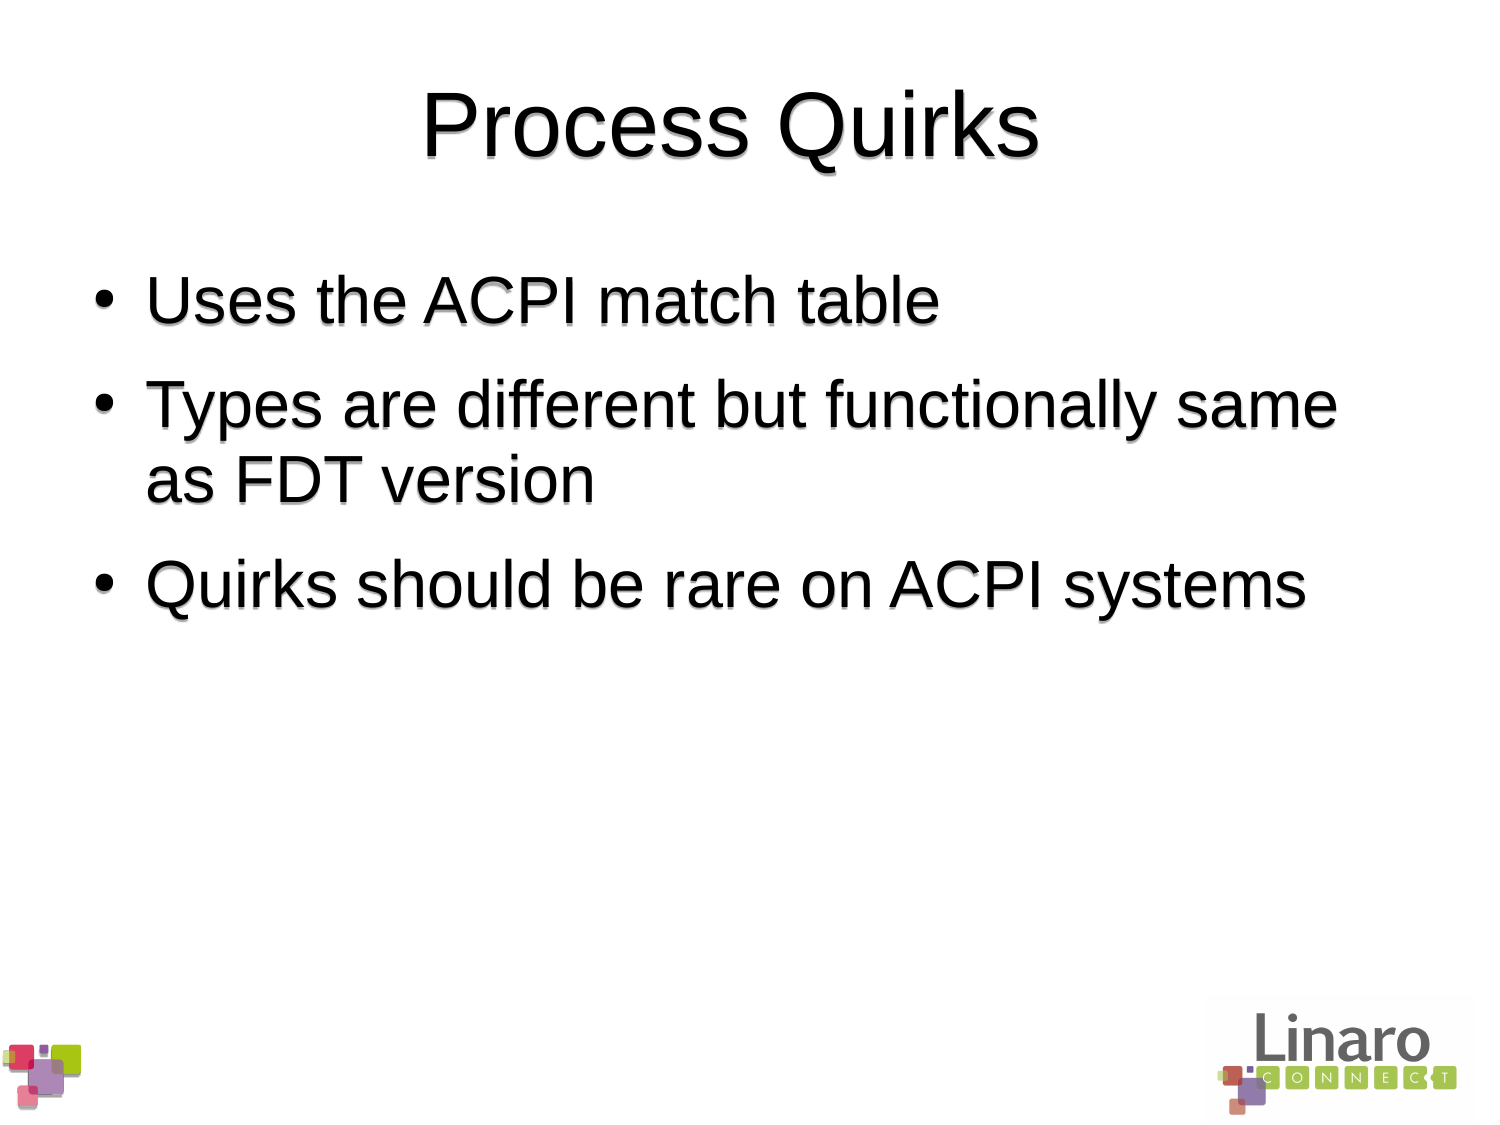

# Process Quirks
Uses the ACPI match table
Types are different but functionally same as FDT version
Quirks should be rare on ACPI systems